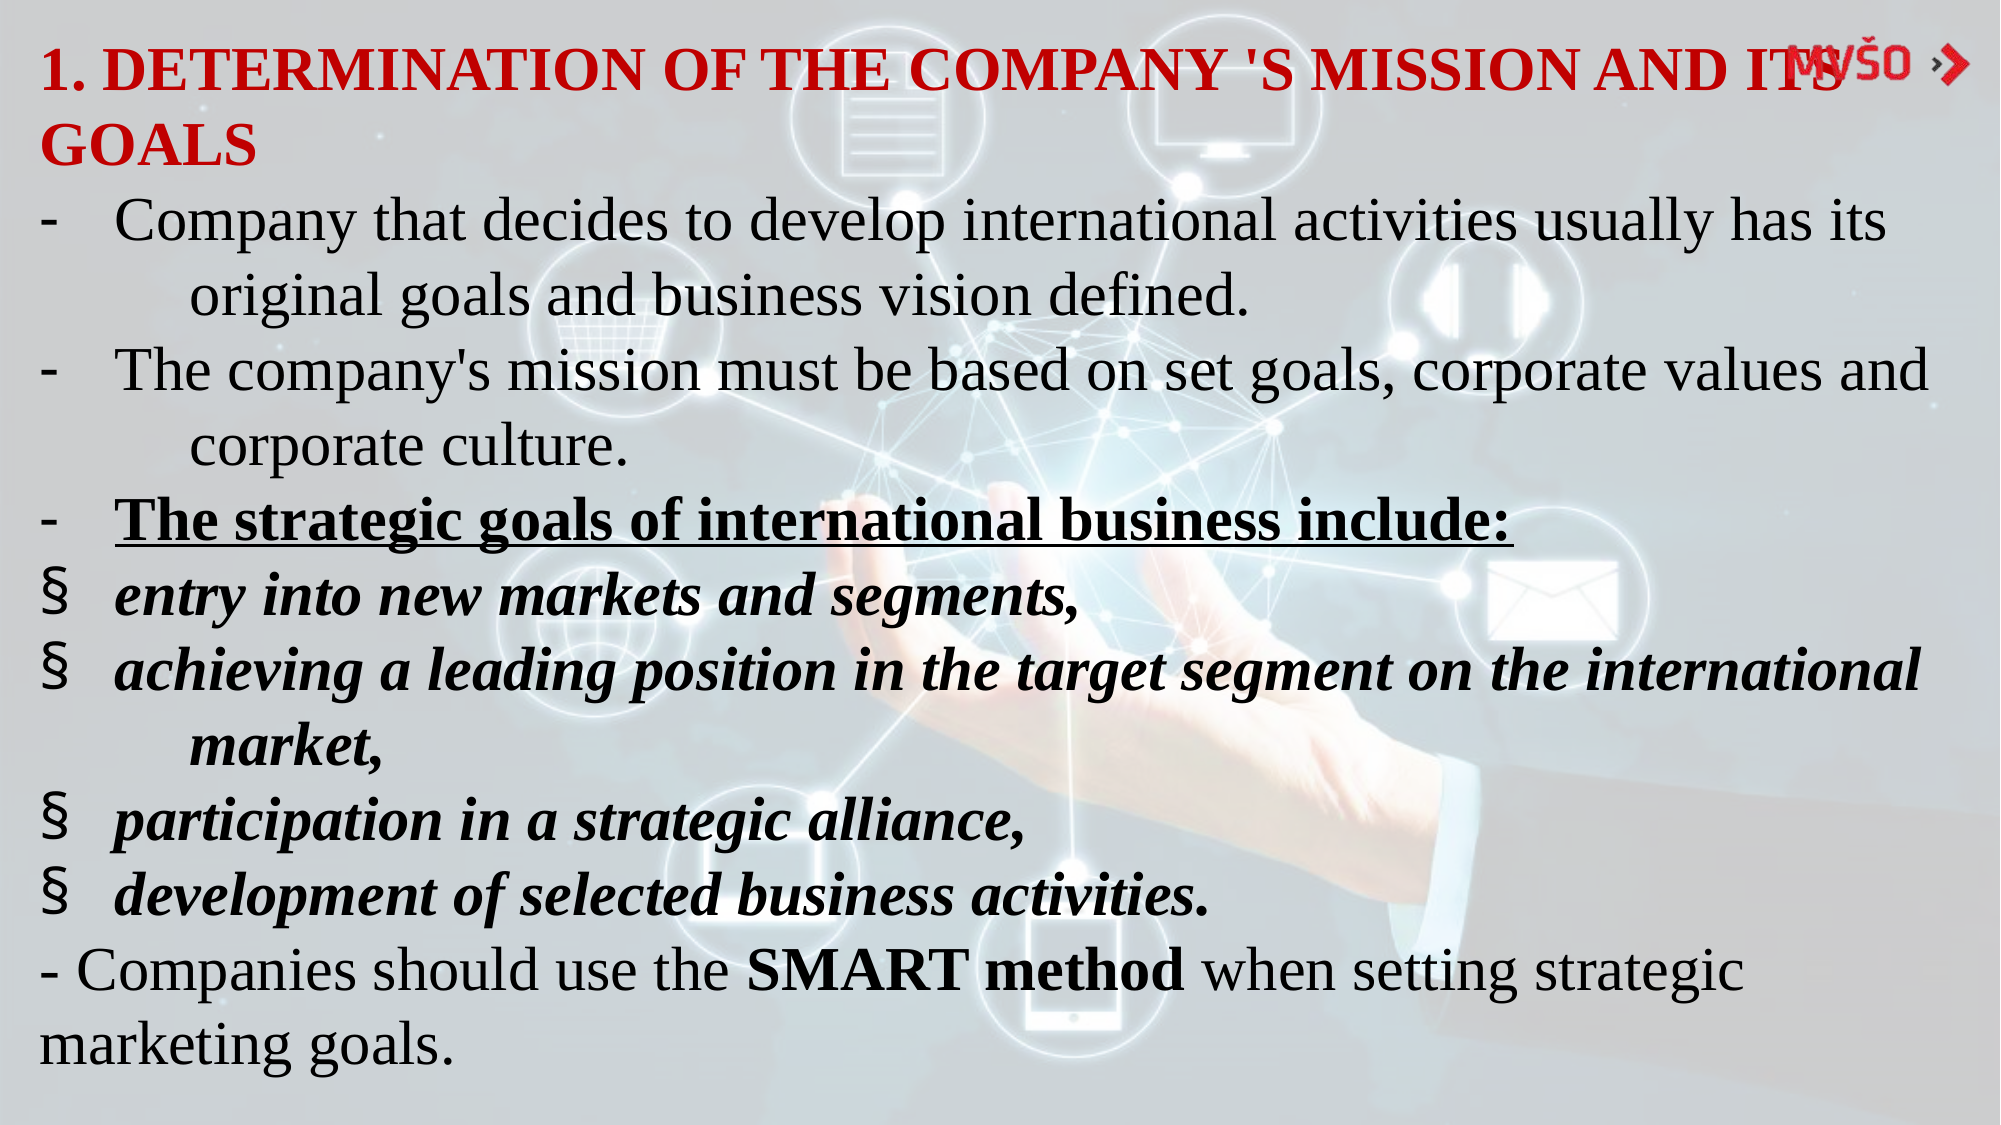

1. DETERMINATION OF THE COMPANY 'S MISSION AND ITS GOALS
Company that decides to develop international activities usually has its original goals and business vision defined.
The company's mission must be based on set goals, corporate values and corporate culture.
The strategic goals of international business include:
entry into new markets and segments,
achieving a leading position in the target segment on the international market,
participation in a strategic alliance,
development of selected business activities.
- Companies should use the SMART method when setting strategic marketing goals.